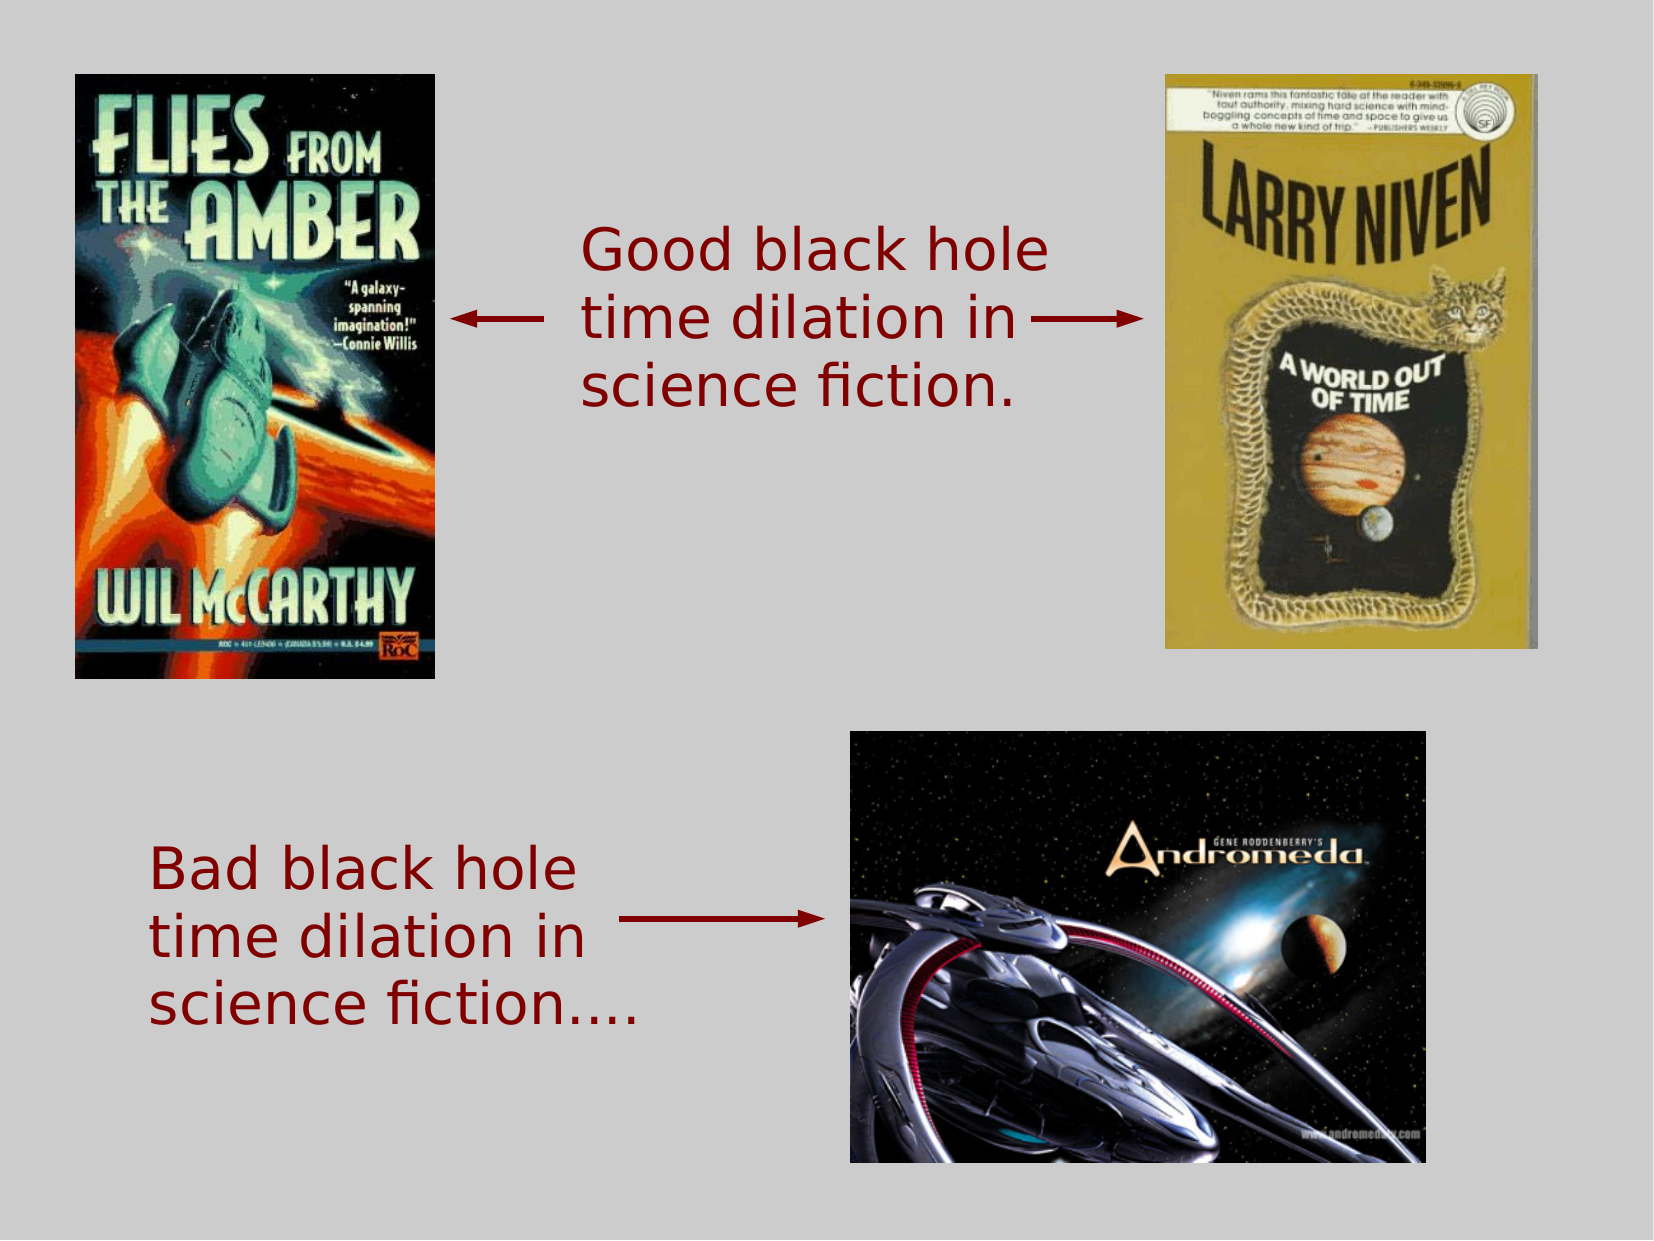

Good black hole time dilation in science fiction.
Bad black hole time dilation in science fiction....